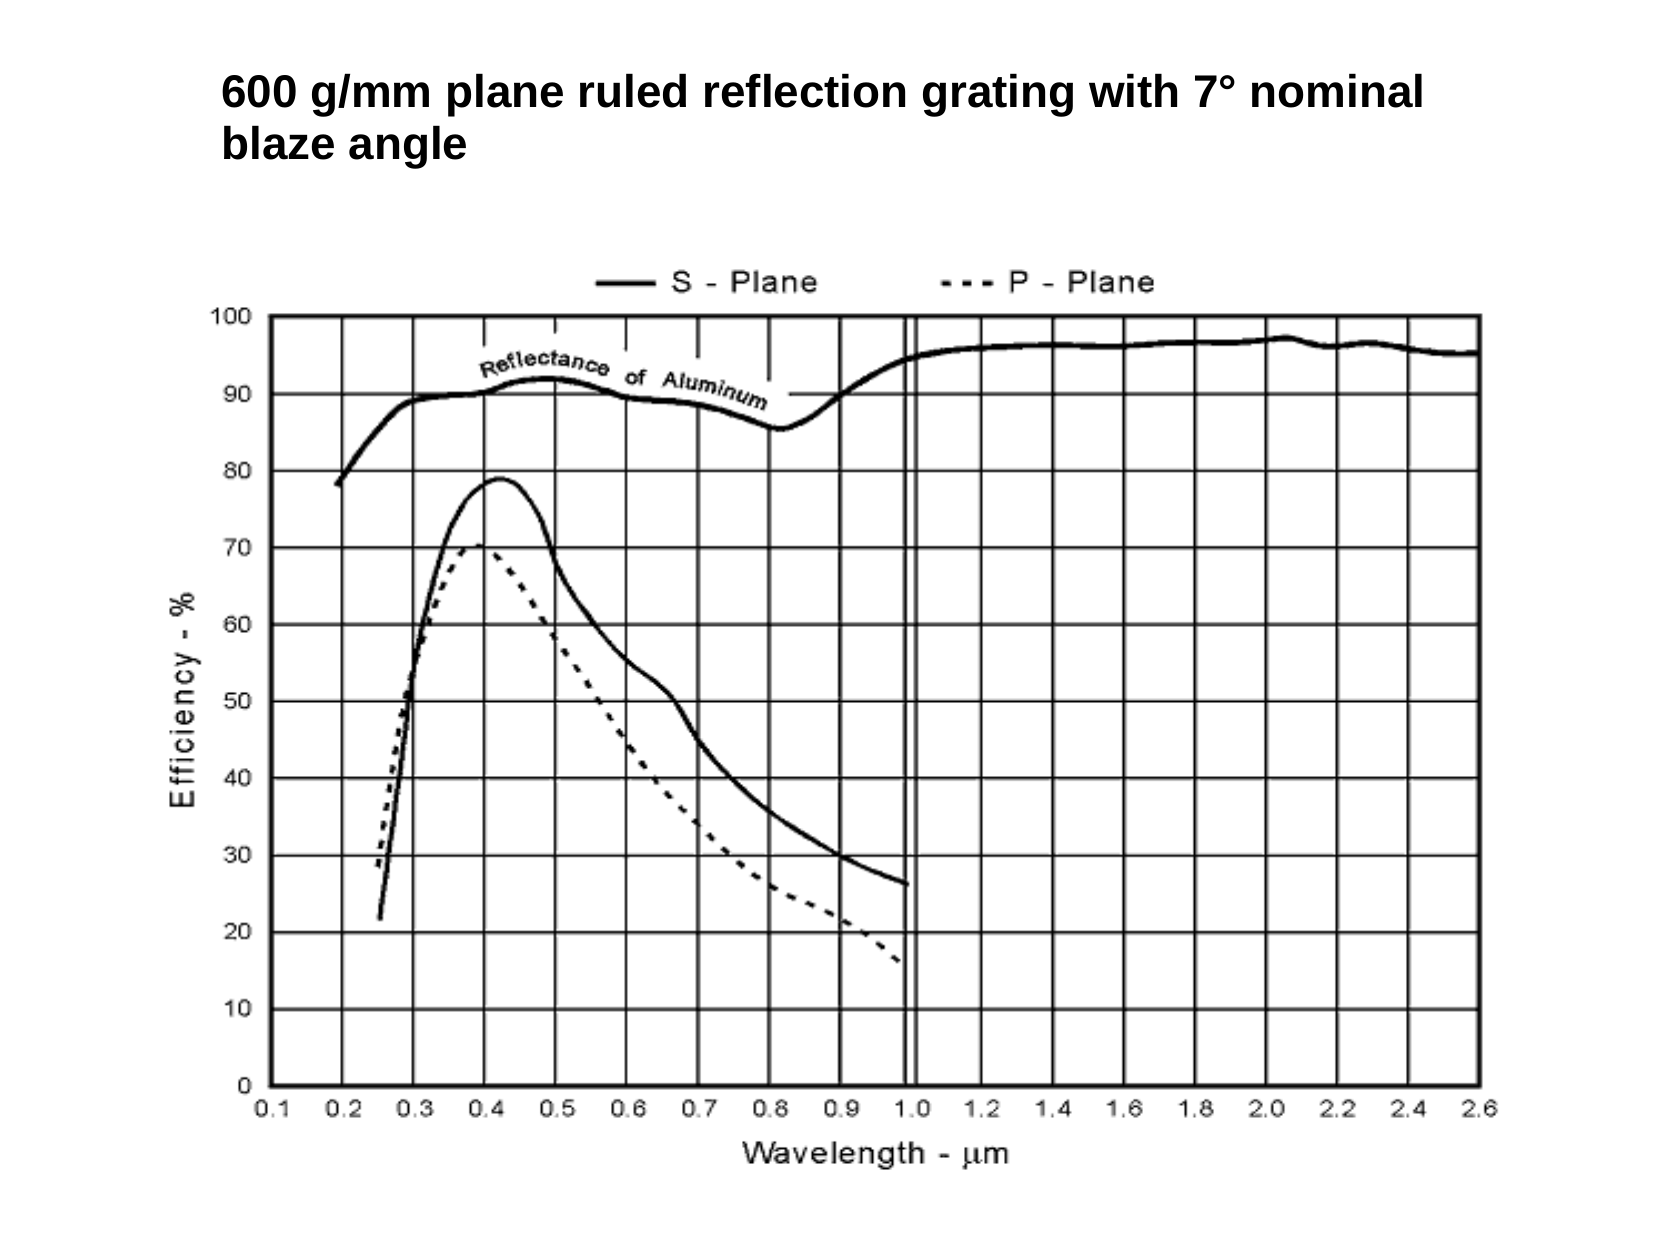

600 g/mm plane ruled reflection grating with 7° nominal blaze angle